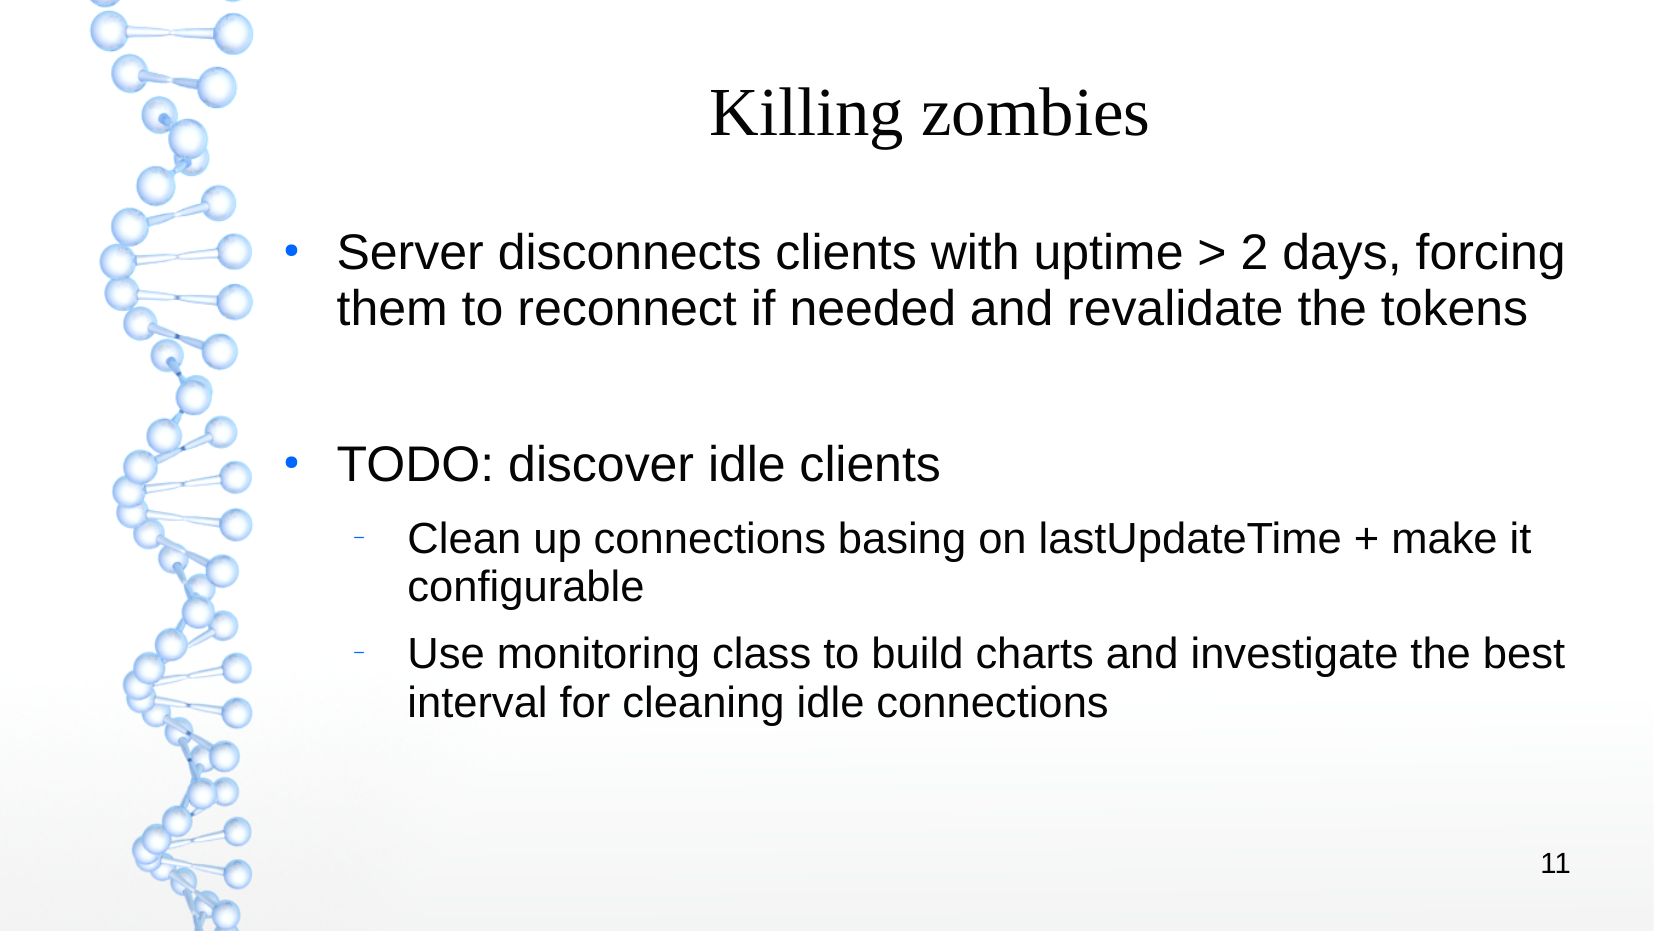

# Killing zombies
Server disconnects clients with uptime > 2 days, forcing them to reconnect if needed and revalidate the tokens
TODO: discover idle clients
Clean up connections basing on lastUpdateTime + make it configurable
Use monitoring class to build charts and investigate the best interval for cleaning idle connections
11